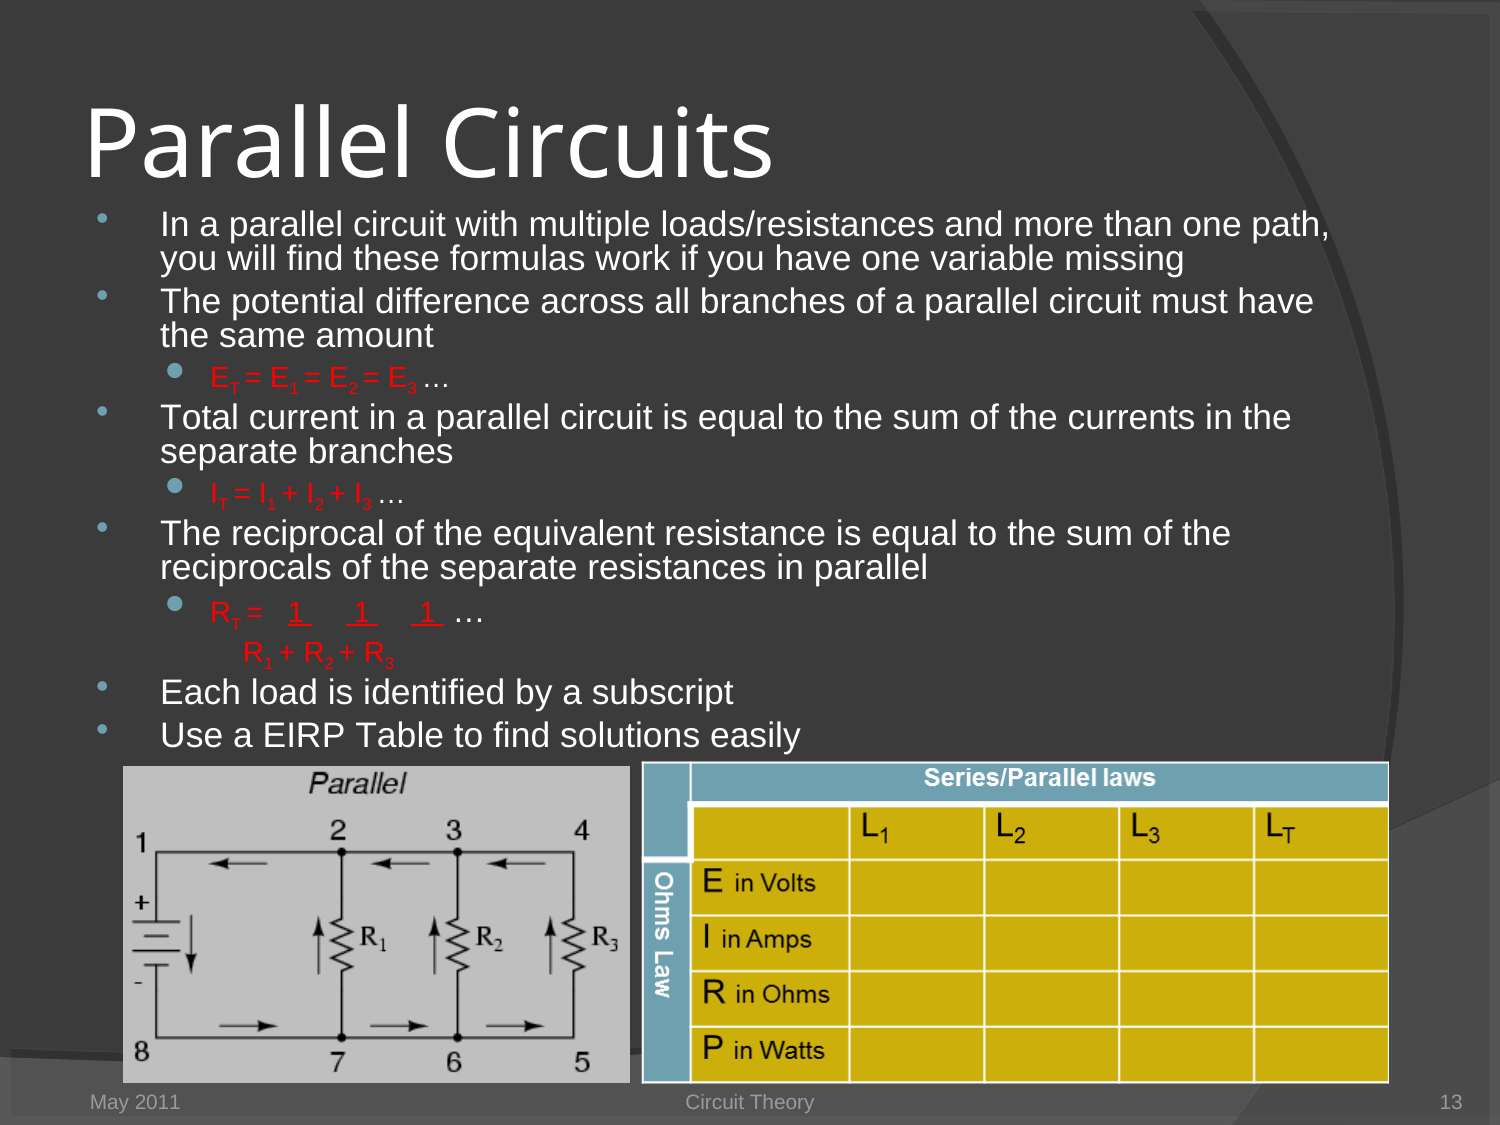

# Parallel Circuits
In a parallel circuit with multiple loads/resistances and more than one path, you will find these formulas work if you have one variable missing
The potential difference across all branches of a parallel circuit must have the same amount
ET = E1 = E2 = E3 …
Total current in a parallel circuit is equal to the sum of the currents in the separate branches
IT = I1 + I2 + I3 …
The reciprocal of the equivalent resistance is equal to the sum of the reciprocals of the separate resistances in parallel
RT = 1 1 1 …
	 R1 + R2 + R3
Each load is identified by a subscript
Use a EIRP Table to find solutions easily
May 2011
Circuit Theory